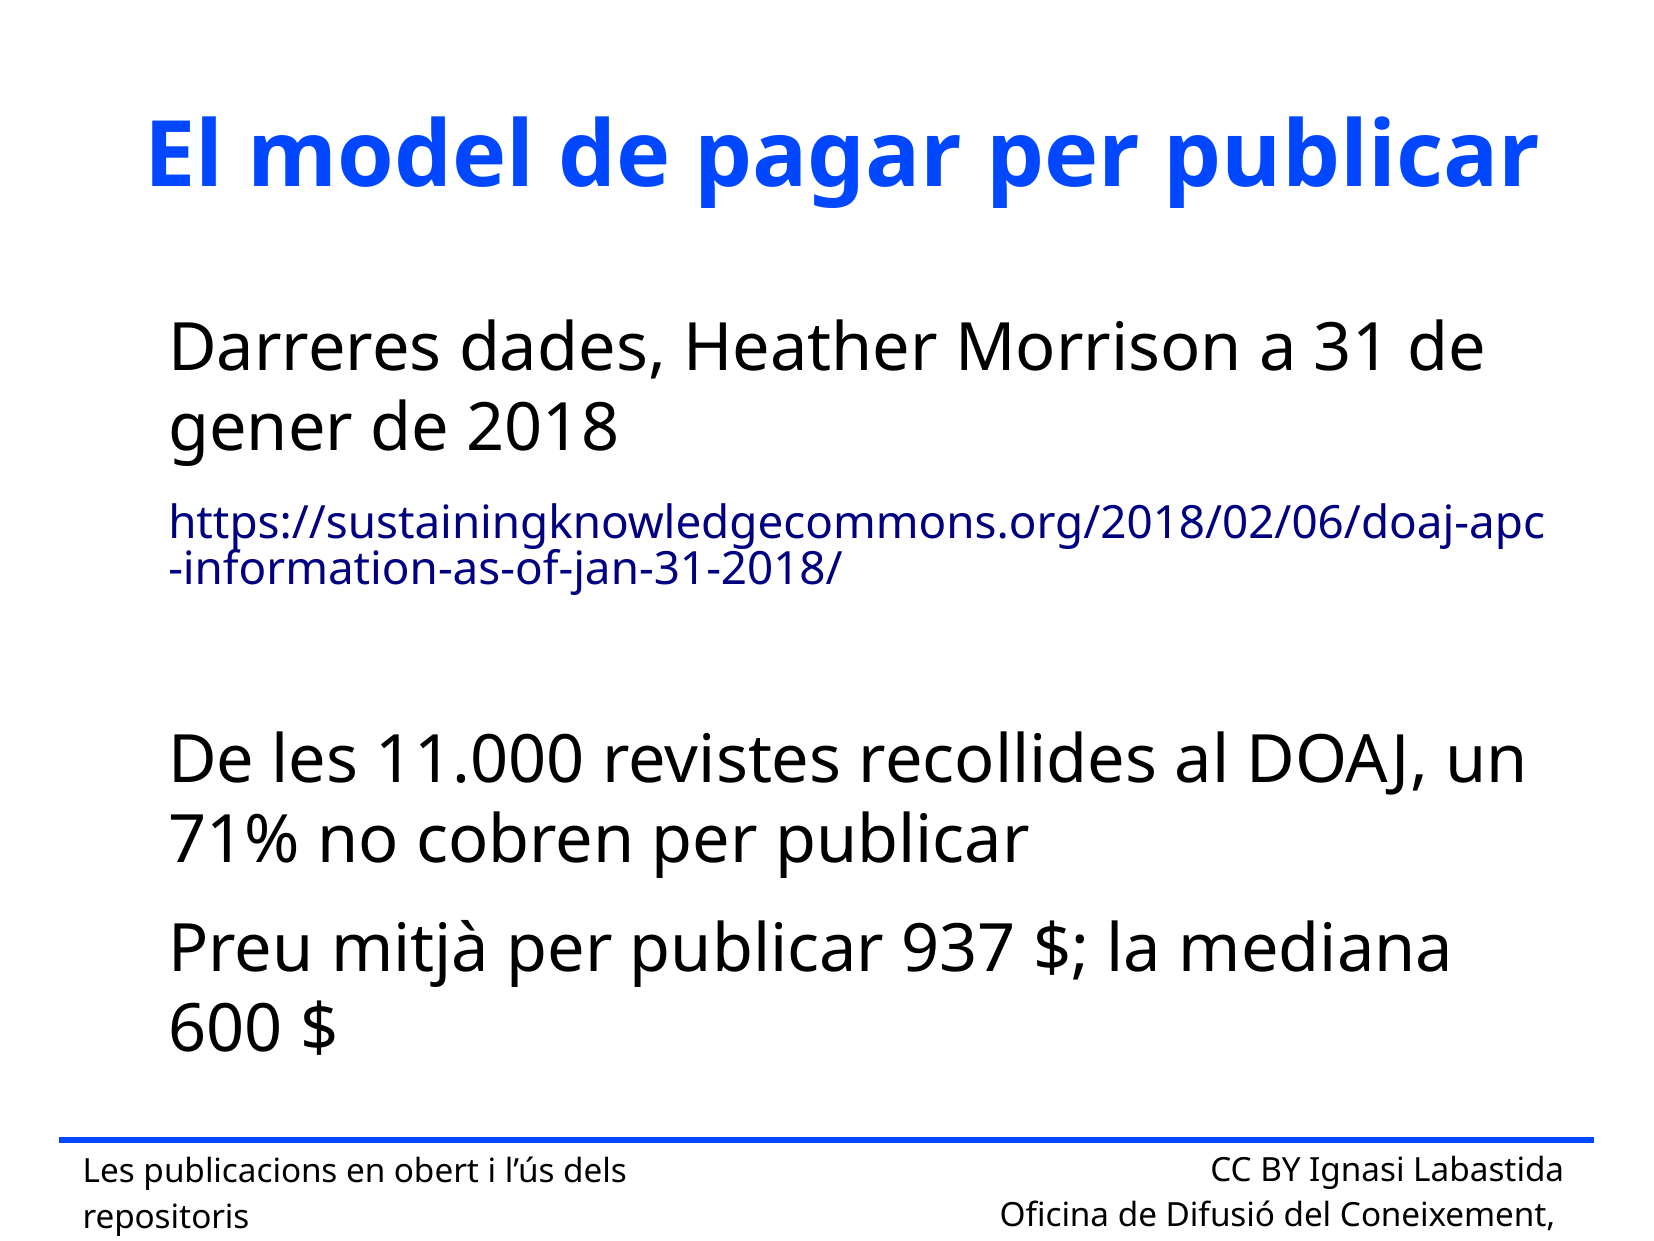

# El model de pagar per publicar
Darreres dades, Heather Morrison a 31 de gener de 2018
https://sustainingknowledgecommons.org/2018/02/06/doaj-apc-information-as-of-jan-31-2018/
De les 11.000 revistes recollides al DOAJ, un 71% no cobren per publicar
Preu mitjà per publicar 937 $; la mediana 600 $